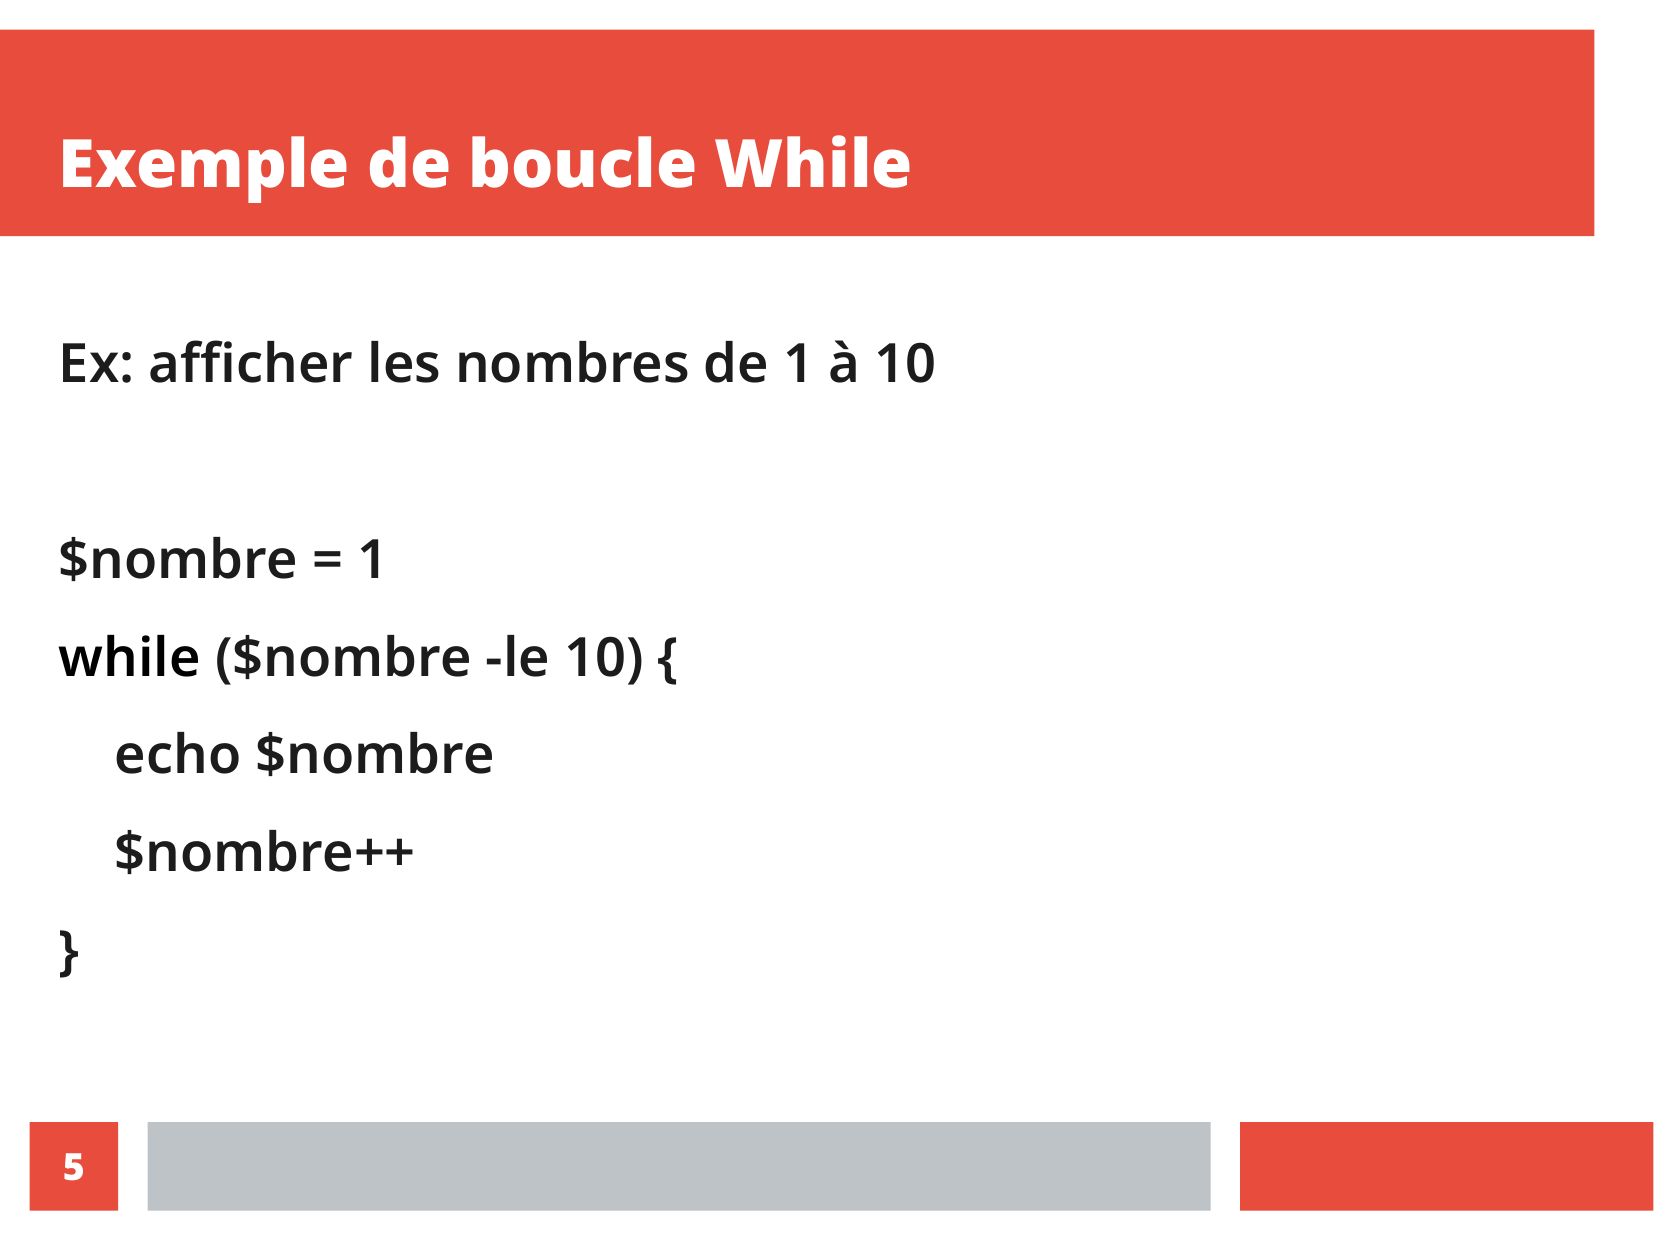

# Exemple de boucle While
Ex: afficher les nombres de 1 à 10
$nombre = 1
while ($nombre -le 10) {
 echo $nombre
 $nombre++
}
5